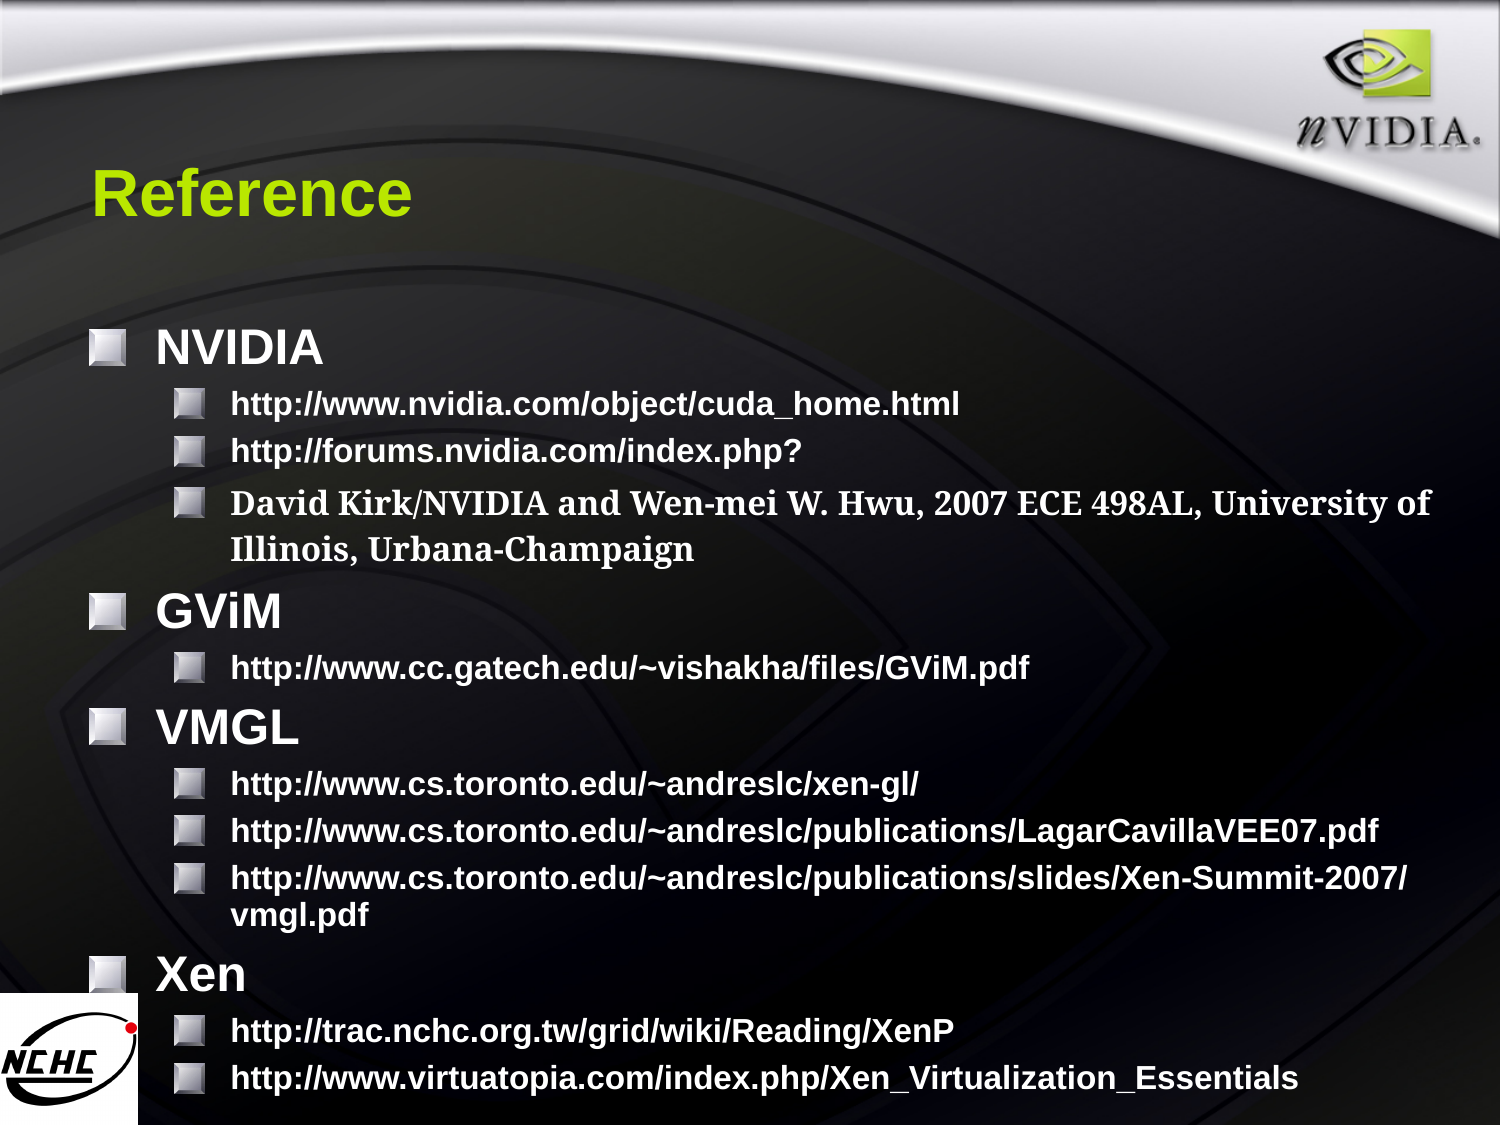

# Reference
NVIDIA
http://www.nvidia.com/object/cuda_home.html
http://forums.nvidia.com/index.php?
David Kirk/NVIDIA and Wen-mei W. Hwu, 2007 ECE 498AL, University of Illinois, Urbana-Champaign
GViM
http://www.cc.gatech.edu/~vishakha/files/GViM.pdf
VMGL
http://www.cs.toronto.edu/~andreslc/xen-gl/
http://www.cs.toronto.edu/~andreslc/publications/LagarCavillaVEE07.pdf
http://www.cs.toronto.edu/~andreslc/publications/slides/Xen-Summit-2007/vmgl.pdf
Xen
http://trac.nchc.org.tw/grid/wiki/Reading/XenP
http://www.virtuatopia.com/index.php/Xen_Virtualization_Essentials